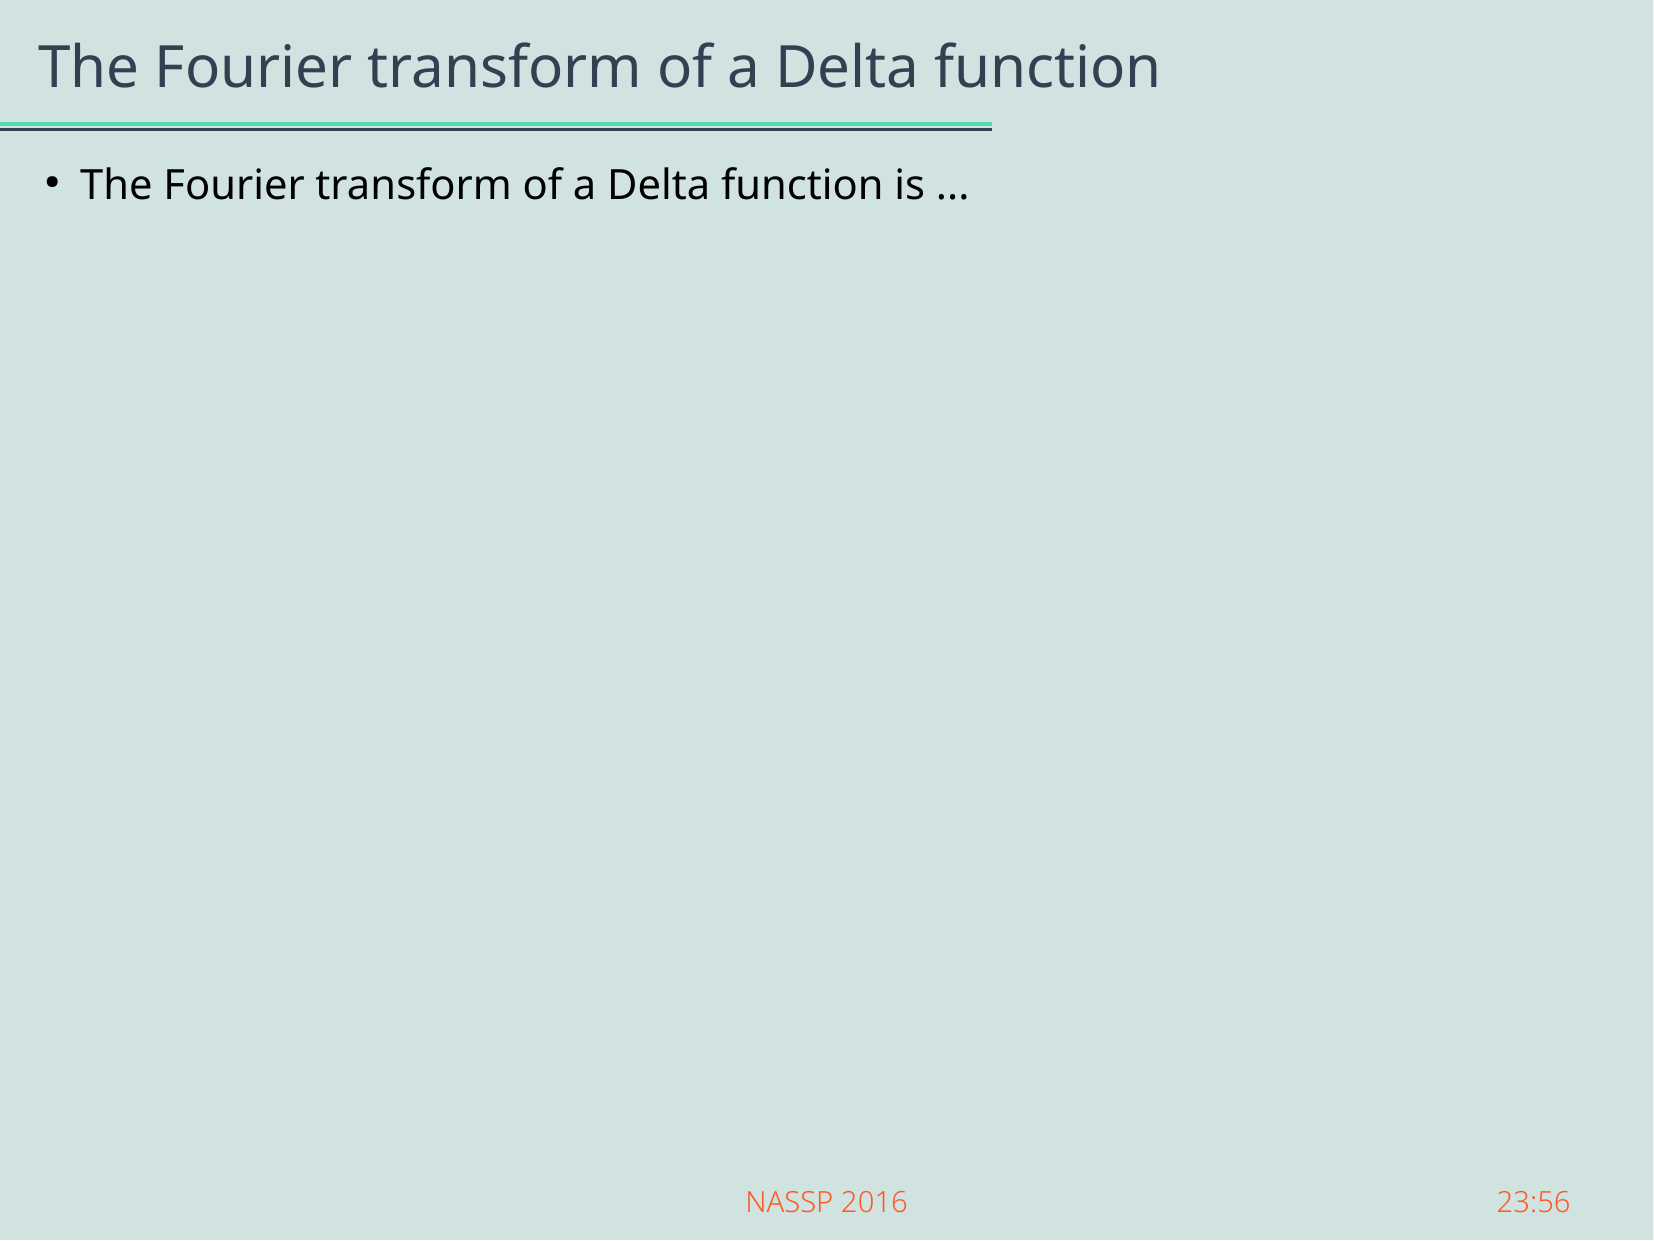

The Fourier transform of a Delta function
The Fourier transform of a Delta function is ...
NASSP 2016
23